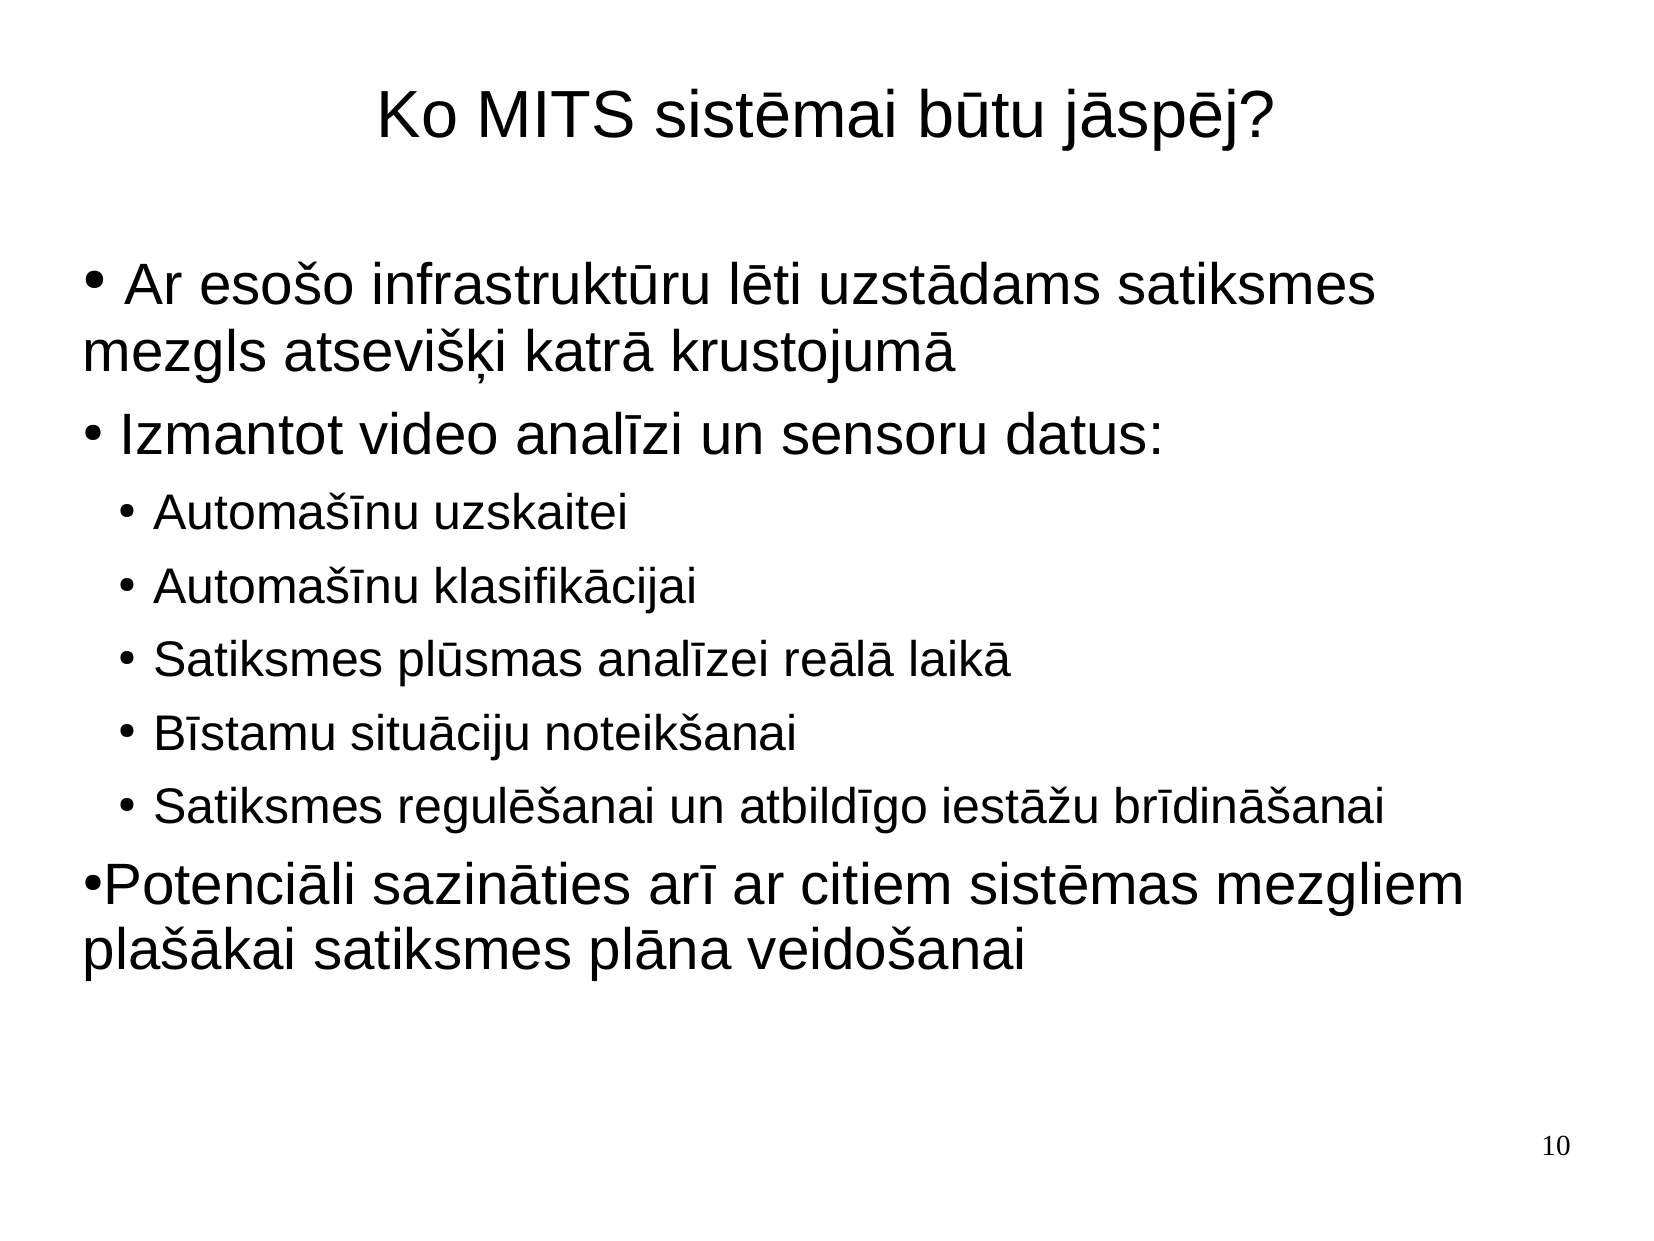

# Ko MITS sistēmai būtu jāspēj?
 Ar esošo infrastruktūru lēti uzstādams satiksmes mezgls atsevišķi katrā krustojumā
 Izmantot video analīzi un sensoru datus:
Automašīnu uzskaitei
Automašīnu klasifikācijai
Satiksmes plūsmas analīzei reālā laikā
Bīstamu situāciju noteikšanai
Satiksmes regulēšanai un atbildīgo iestāžu brīdināšanai
Potenciāli sazināties arī ar citiem sistēmas mezgliem plašākai satiksmes plāna veidošanai
10